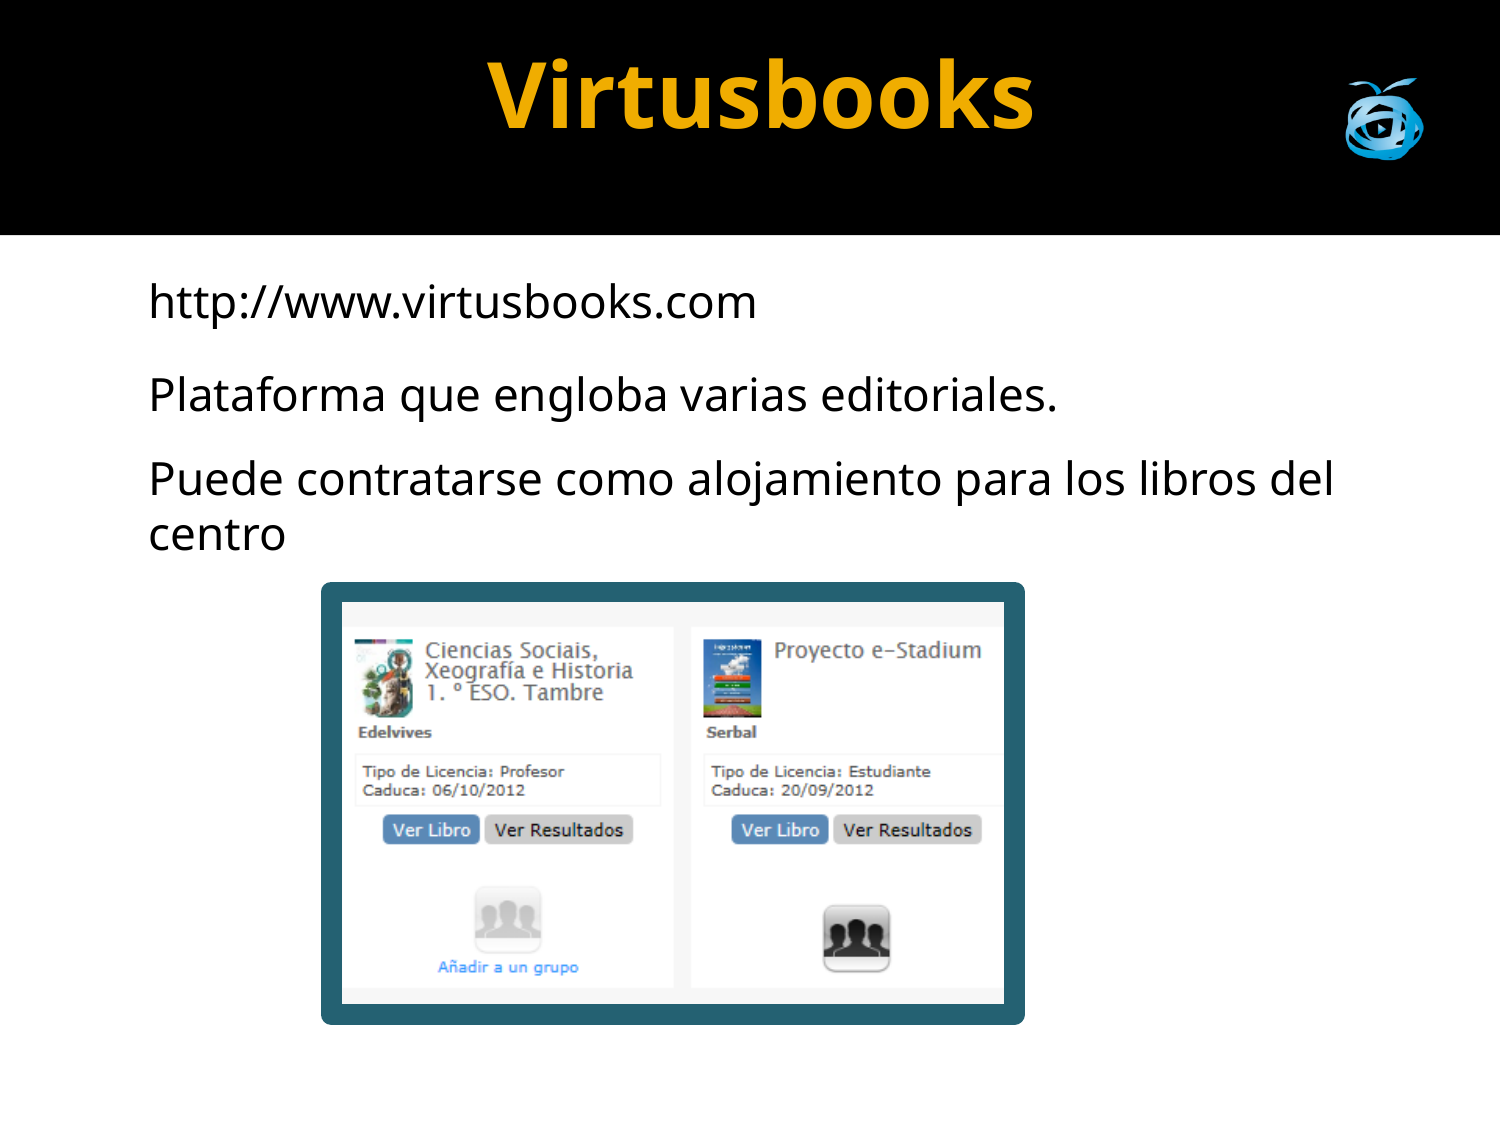

# Virtusbooks
http://www.virtusbooks.com
Plataforma que engloba varias editoriales.
Puede contratarse como alojamiento para los libros del centro